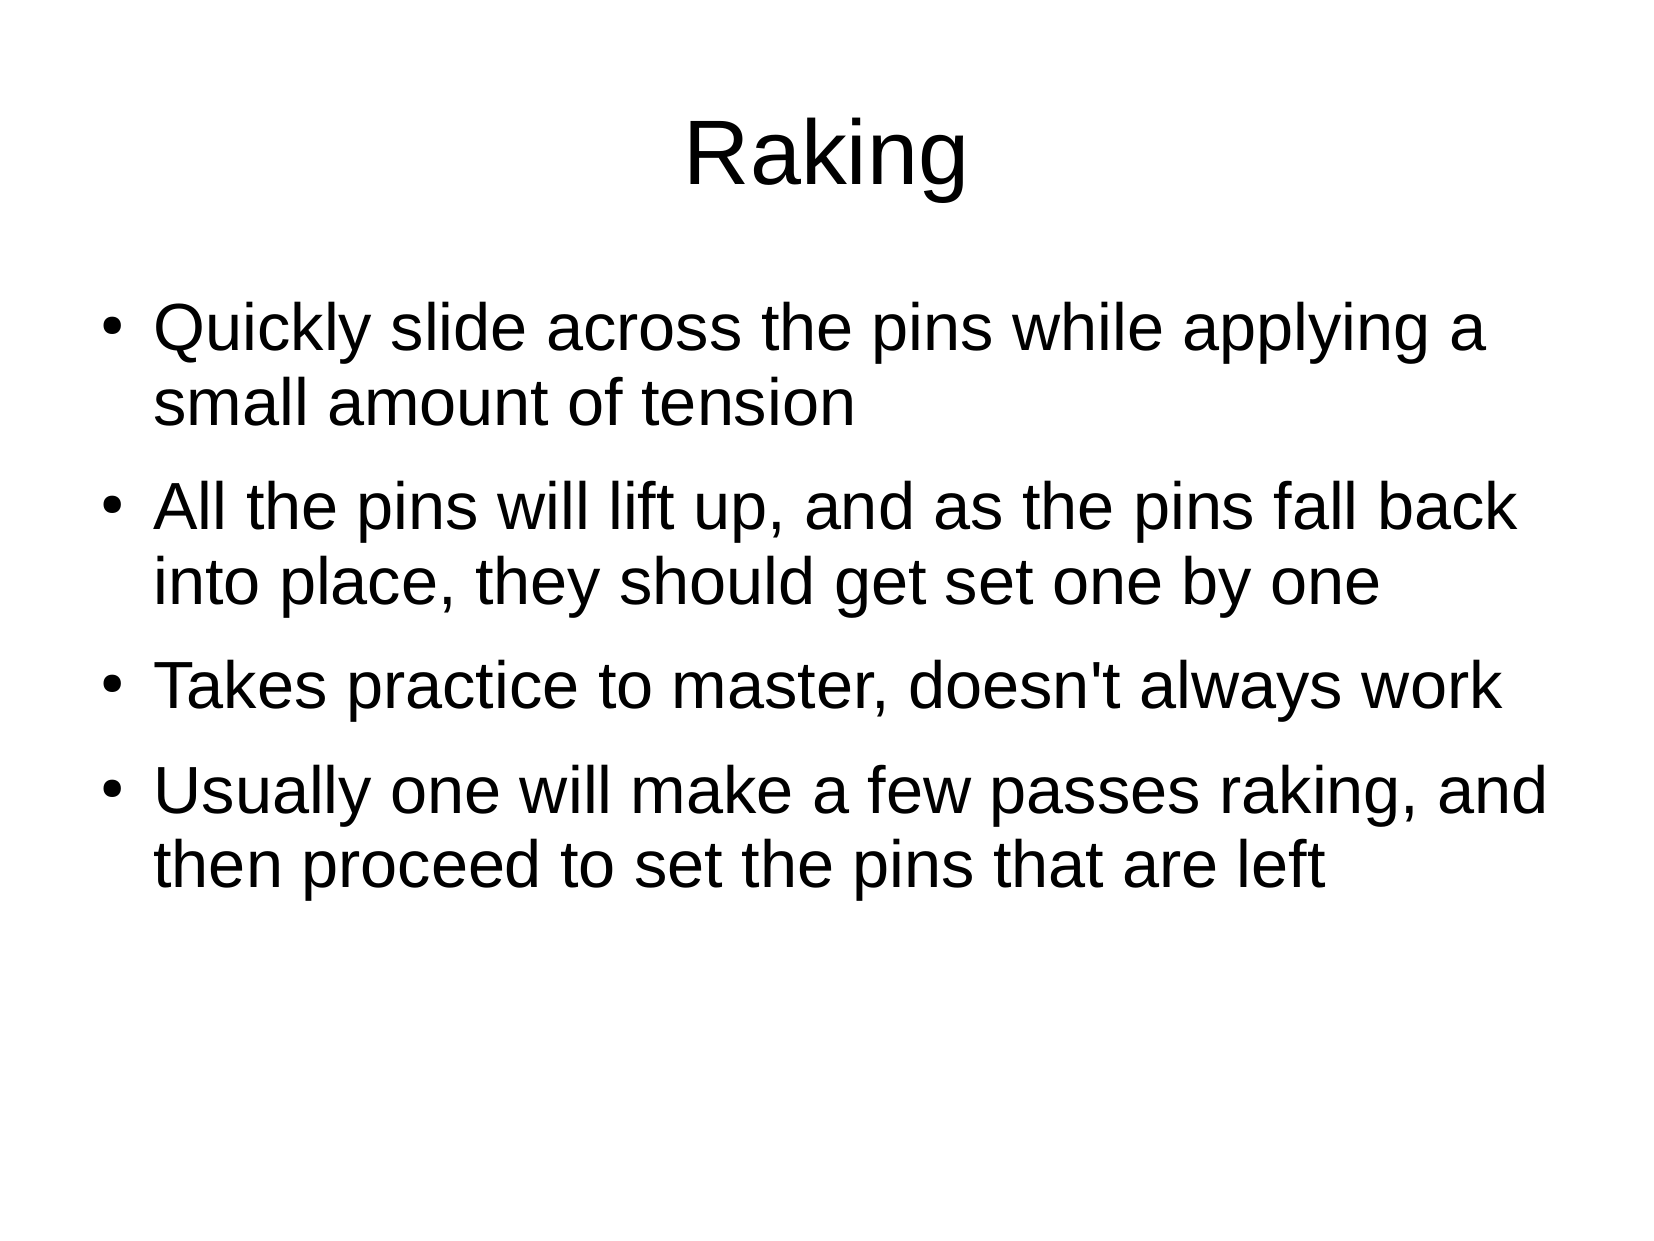

# Raking
Quickly slide across the pins while applying a small amount of tension
All the pins will lift up, and as the pins fall back into place, they should get set one by one
Takes practice to master, doesn't always work
Usually one will make a few passes raking, and then proceed to set the pins that are left